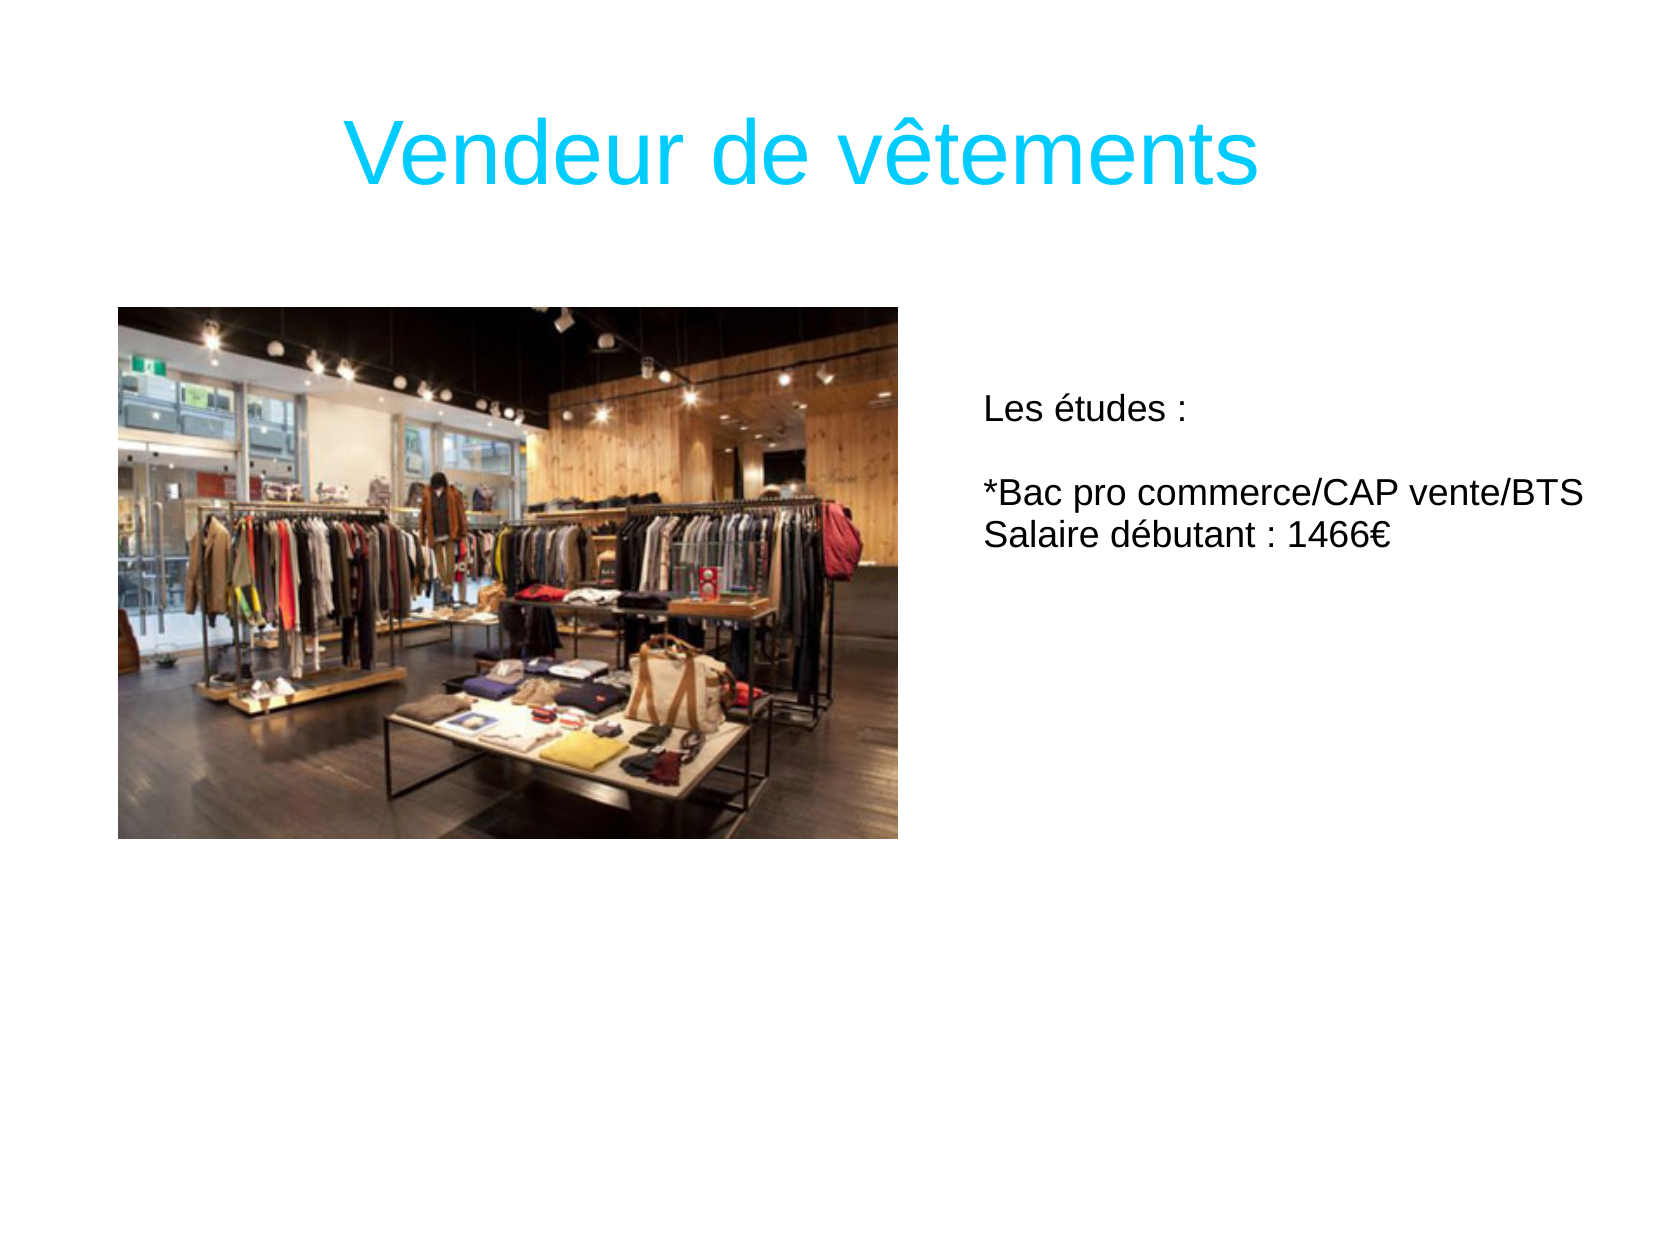

# Vendeur de vêtements
Les études :
*Bac pro commerce/CAP vente/BTS
Salaire débutant : 1466€